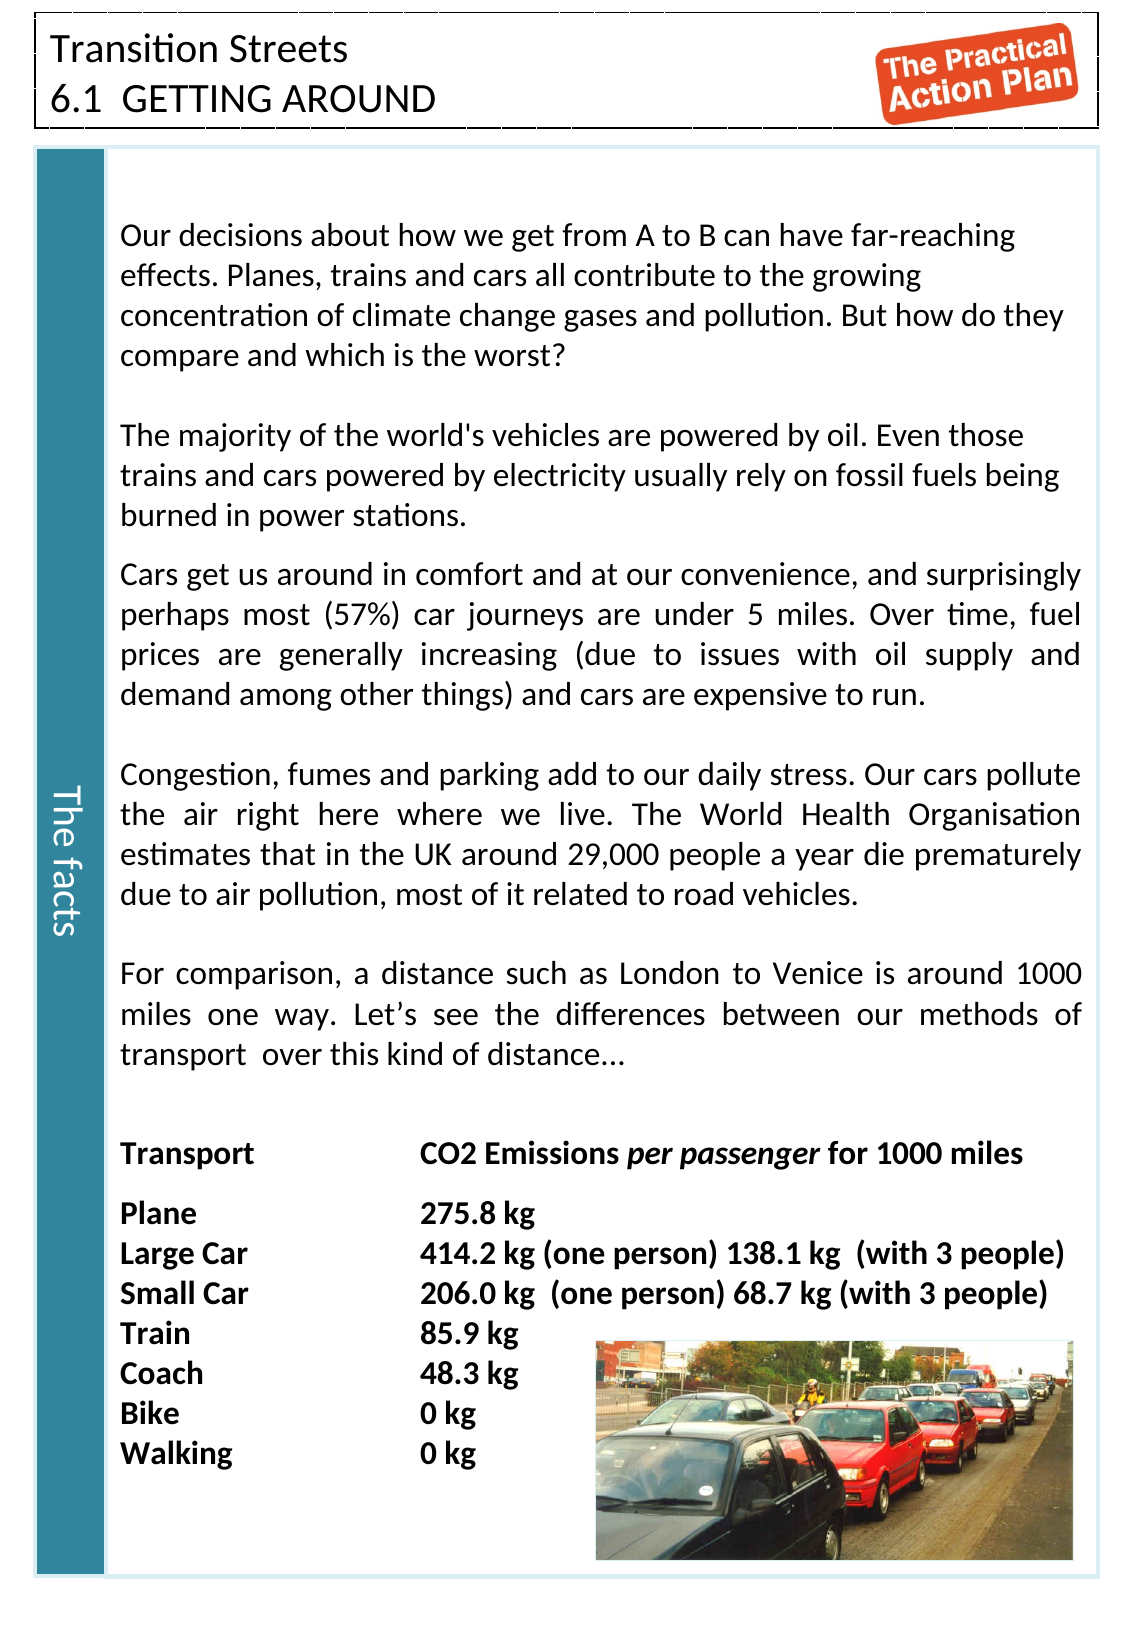

Transition Streets
6.1 GETTING AROUND
The facts
Our decisions about how we get from A to B can have far-reaching effects. Planes, trains and cars all contribute to the growing concentration of climate change gases and pollution. But how do they compare and which is the worst?
The majority of the world's vehicles are powered by oil. Even those trains and cars powered by electricity usually rely on fossil fuels being burned in power stations.
Cars get us around in comfort and at our convenience, and surprisingly perhaps most (57%) car journeys are under 5 miles. Over time, fuel prices are generally increasing (due to issues with oil supply and demand among other things) and cars are expensive to run.
Congestion, fumes and parking add to our daily stress. Our cars pollute the air right here where we live. The World Health Organisation estimates that in the UK around 29,000 people a year die prematurely due to air pollution, most of it related to road vehicles.
For comparison, a distance such as London to Venice is around 1000 miles one way. Let’s see the differences between our methods of transport over this kind of distance...
Transport		CO2 Emissions per passenger for 1000 miles
Plane 		275.8 kg
Large Car 		414.2 kg (one person) 138.1 kg (with 3 people)
Small Car 		206.0 kg (one person) 68.7 kg (with 3 people)
Train 		85.9 kg
Coach 		48.3 kg
Bike		0 kg
Walking		0 kg